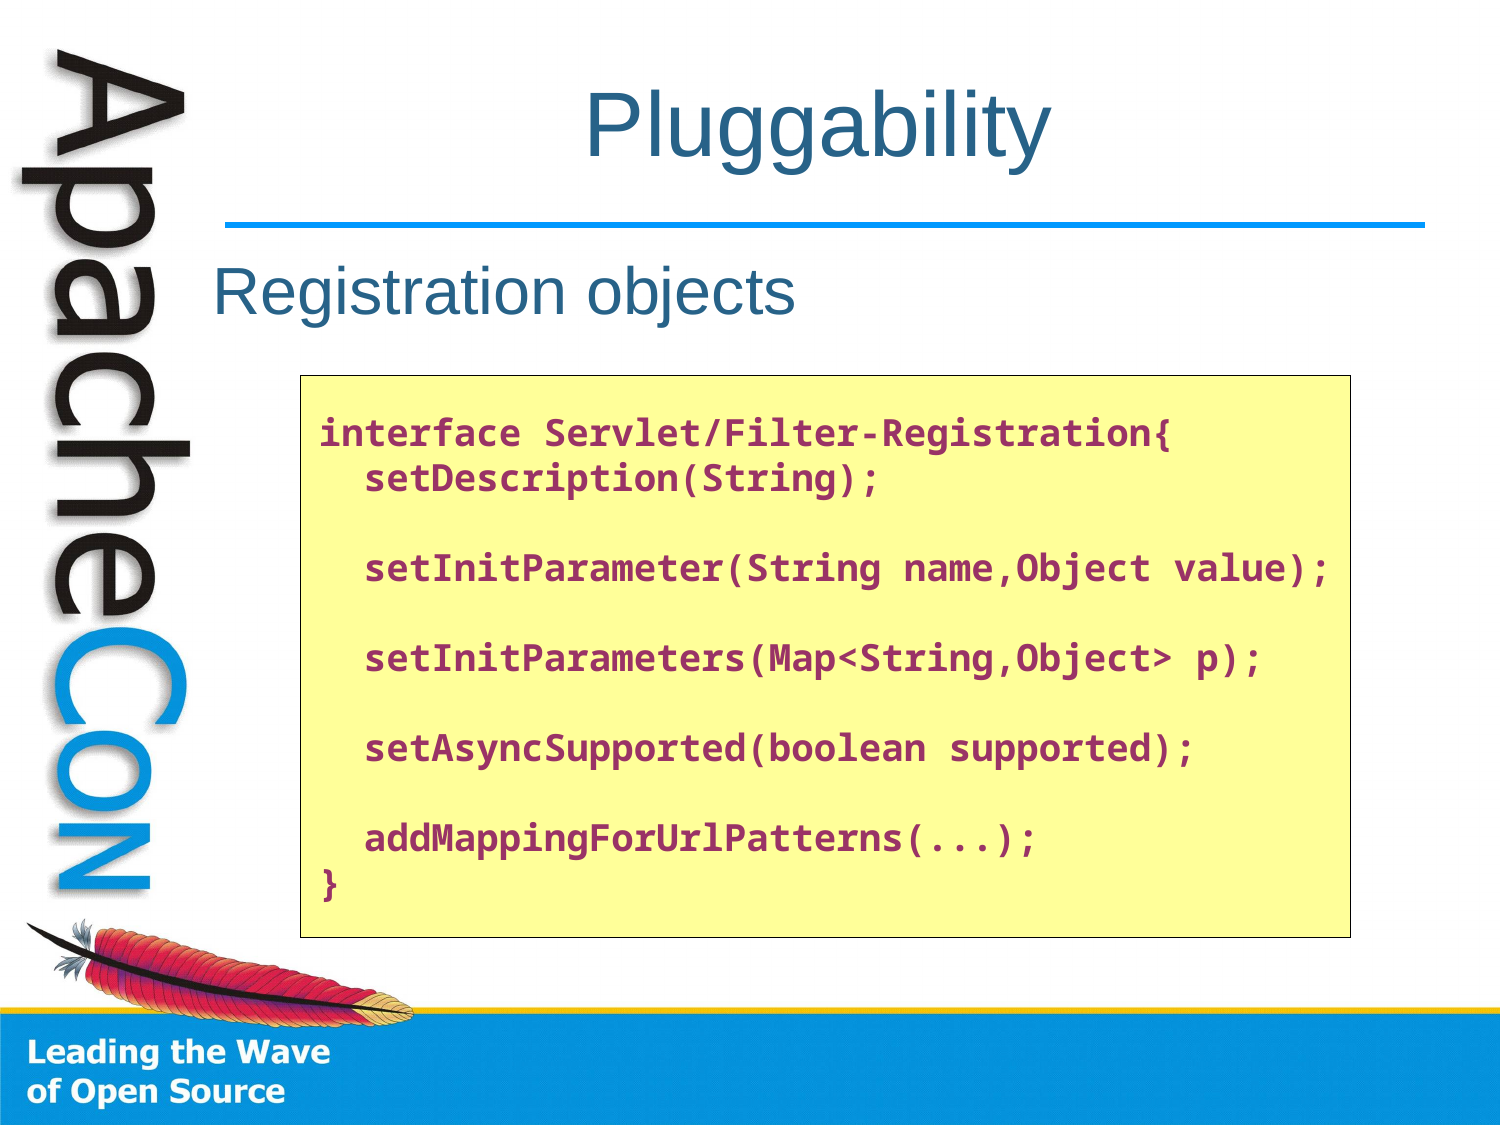

# Pluggability
Registration objects
interface Servlet/Filter-Registration{
 setDescription(String);
 setInitParameter(String name,Object value);
 setInitParameters(Map<String,Object> p);
 setAsyncSupported(boolean supported);
 addMappingForUrlPatterns(...);
}